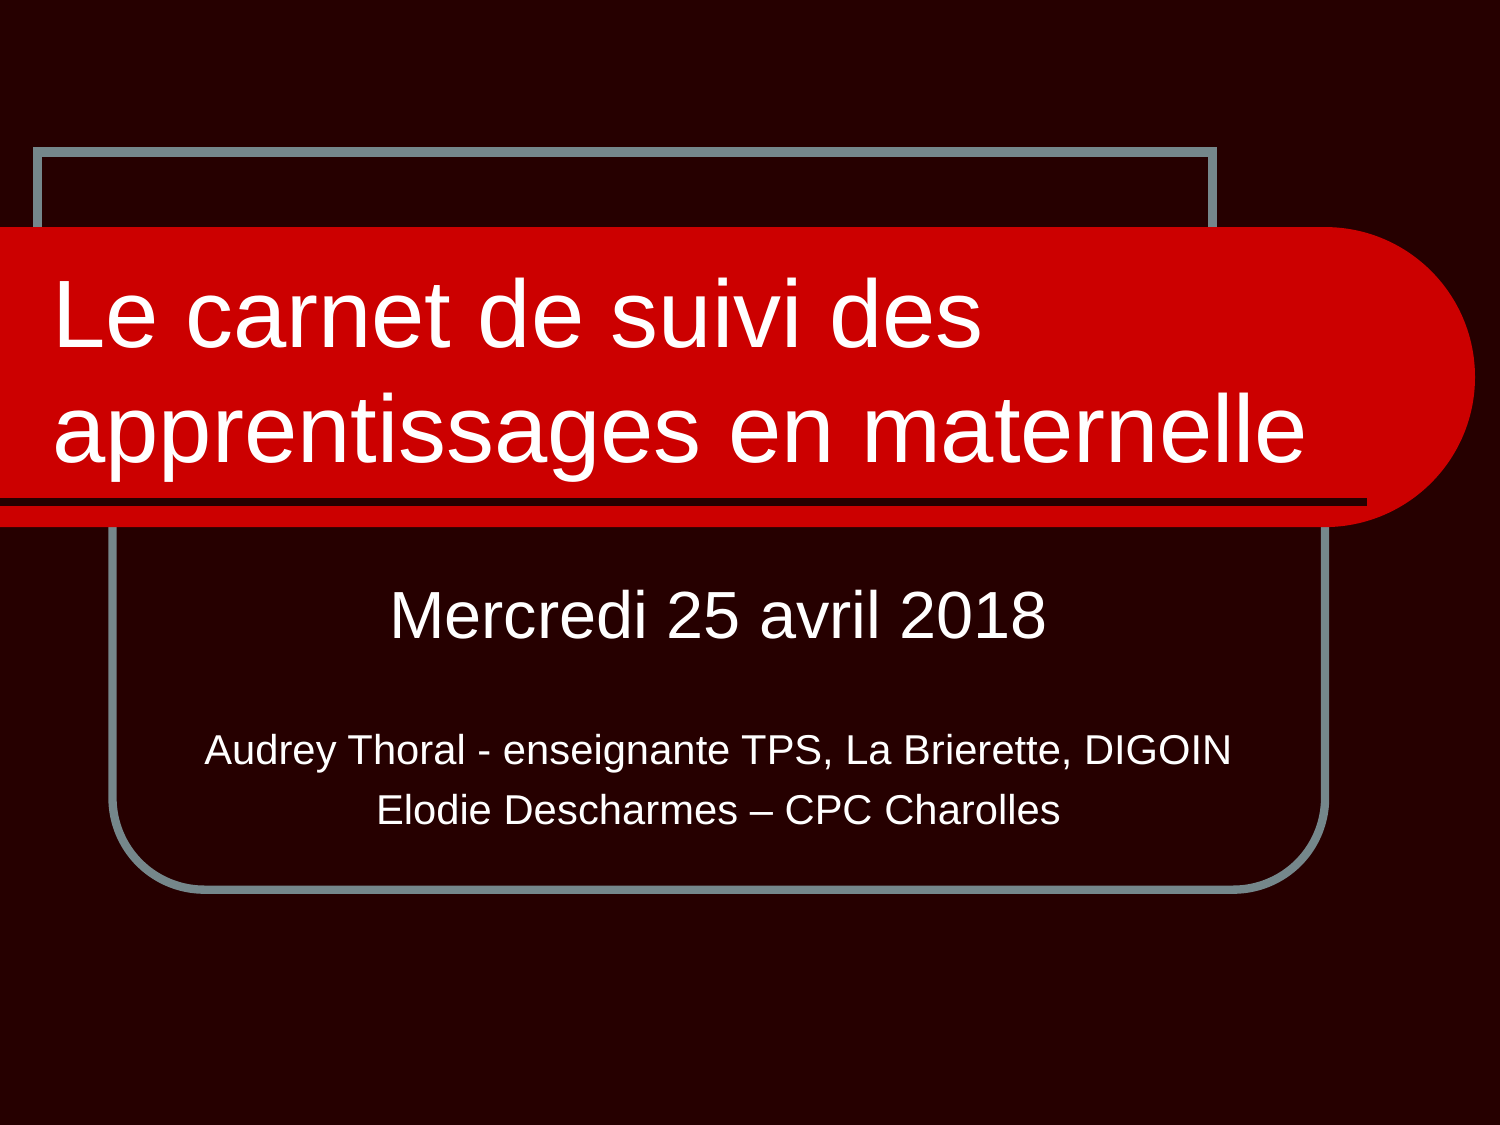

# Le carnet de suivi des apprentissages en maternelle
Mercredi 25 avril 2018
Audrey Thoral - enseignante TPS, La Brierette, DIGOIN
Elodie Descharmes – CPC Charolles